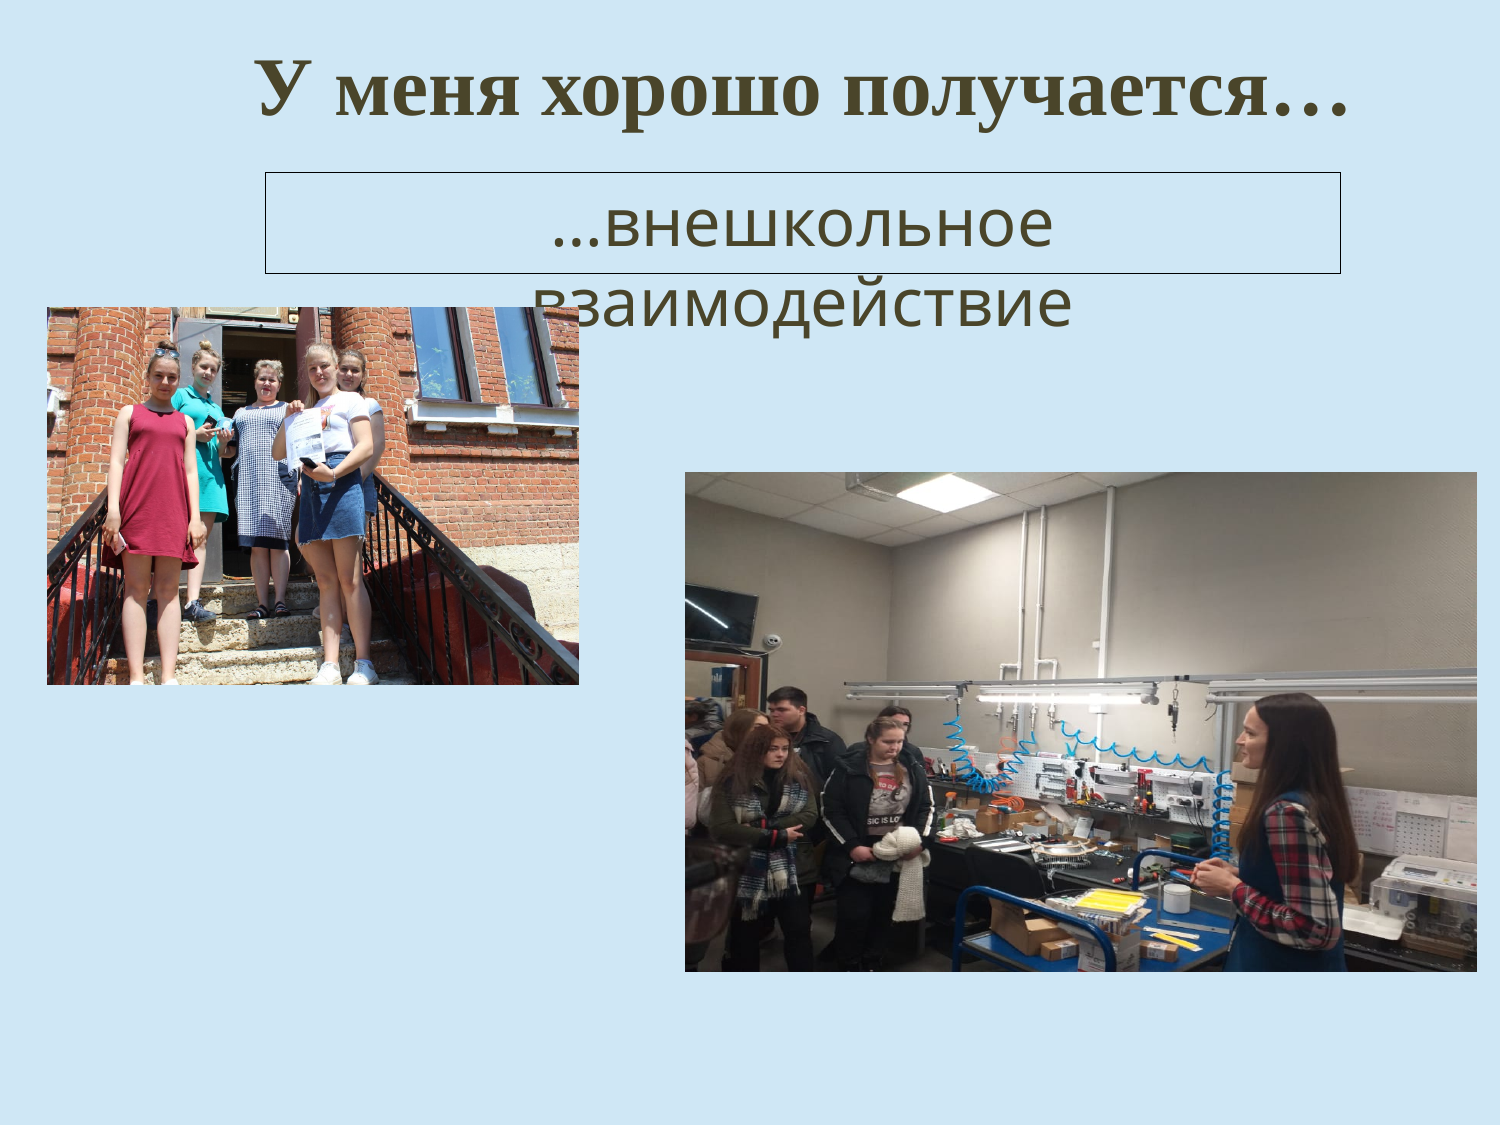

# У меня хорошо получается…
…внешкольное взаимодействие